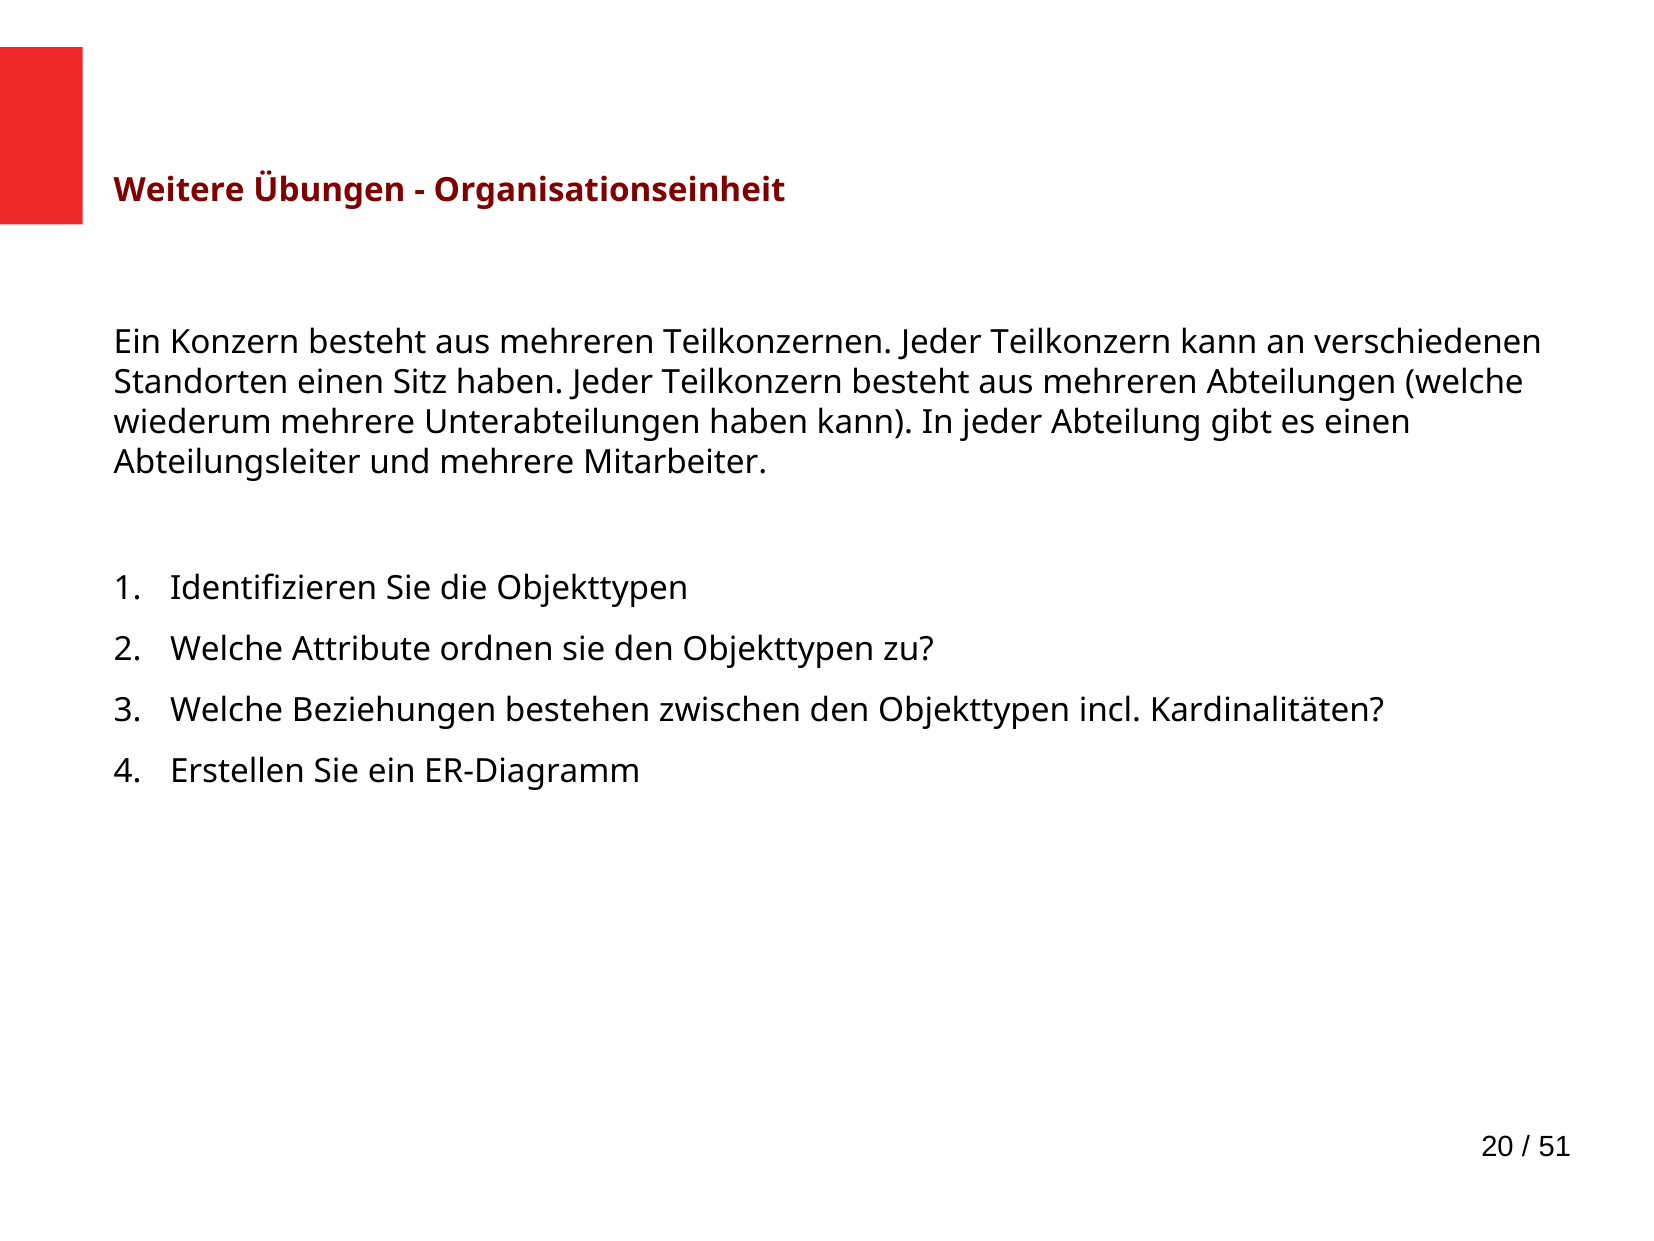

# Weitere Übungen - Organisationseinheit
Ein Konzern besteht aus mehreren Teilkonzernen. Jeder Teilkonzern kann an verschiedenen Standorten einen Sitz haben. Jeder Teilkonzern besteht aus mehreren Abteilungen (welche wiederum mehrere Unterabteilungen haben kann). In jeder Abteilung gibt es einen Abteilungsleiter und mehrere Mitarbeiter.
Identifizieren Sie die Objekttypen
Welche Attribute ordnen sie den Objekttypen zu?
Welche Beziehungen bestehen zwischen den Objekttypen incl. Kardinalitäten?
Erstellen Sie ein ER-Diagramm
20
© Hochschule Kempten / Prof.Dr.Arthur Kolb
Folie